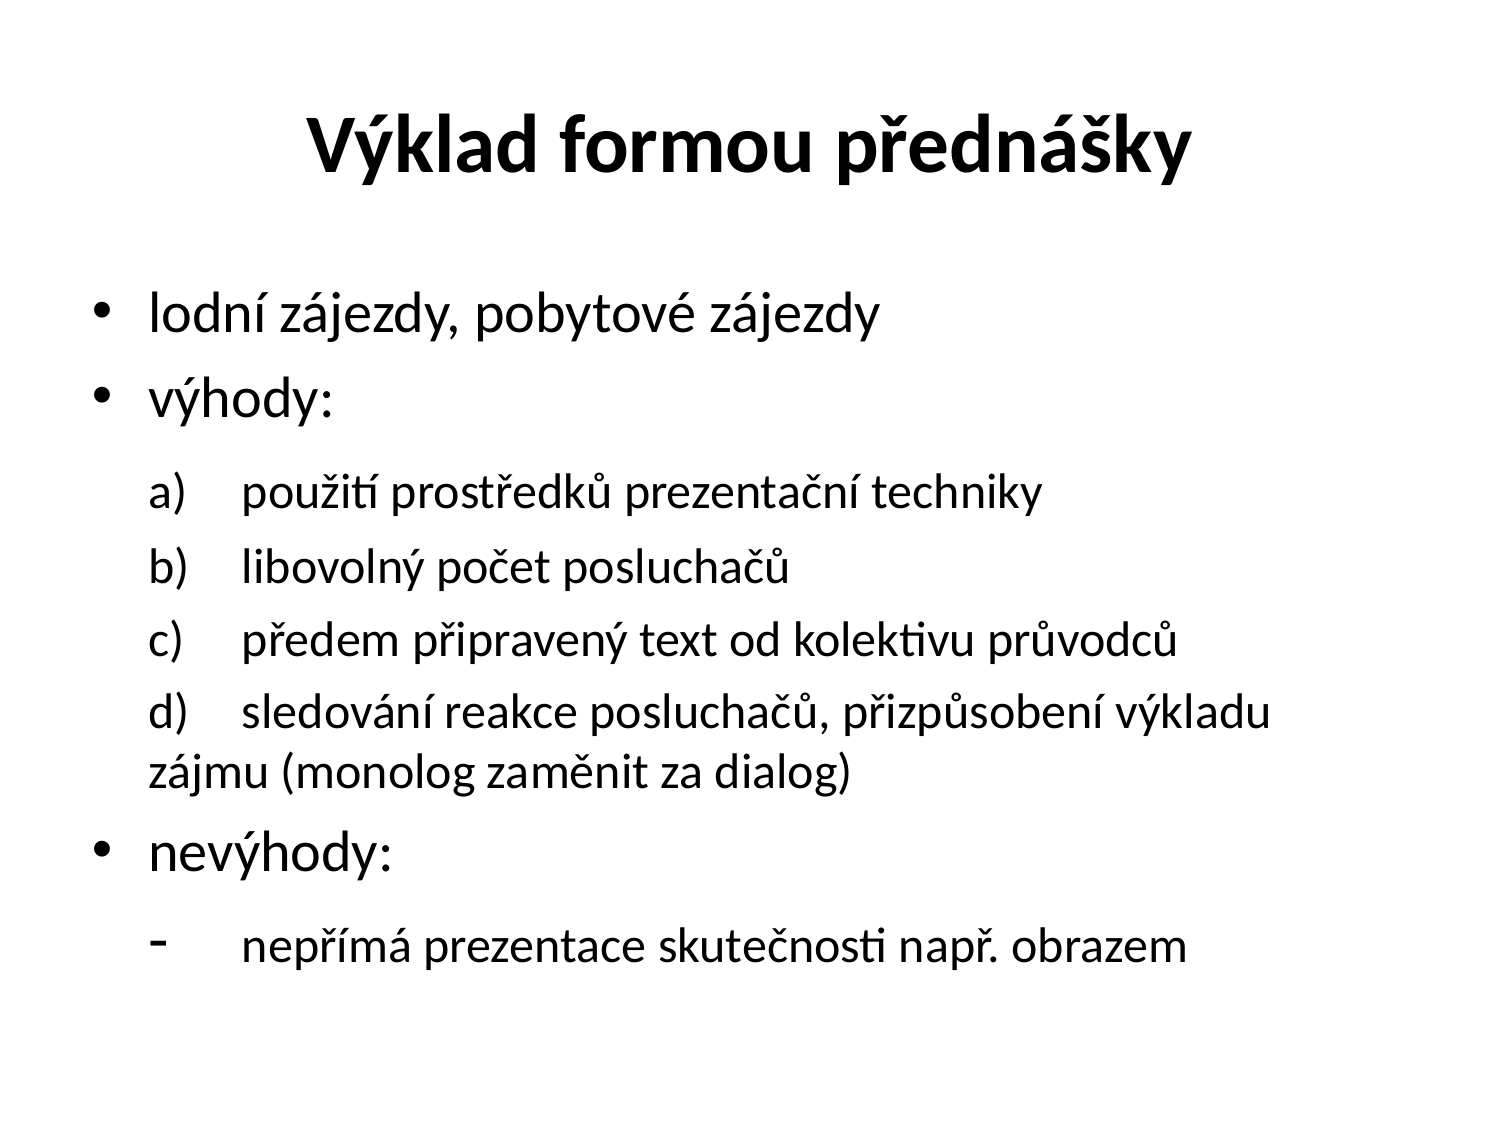

# Výklad formou přednášky
lodní zájezdy, pobytové zájezdy
výhody:
	a)	použití prostředků prezentační techniky
	b)	libovolný počet posluchačů
	c)	předem připravený text od kolektivu průvodců
	d)	sledování reakce posluchačů, přizpůsobení výkladu 	zájmu (monolog zaměnit za dialog)
nevýhody:
	-	nepřímá prezentace skutečnosti např. obrazem